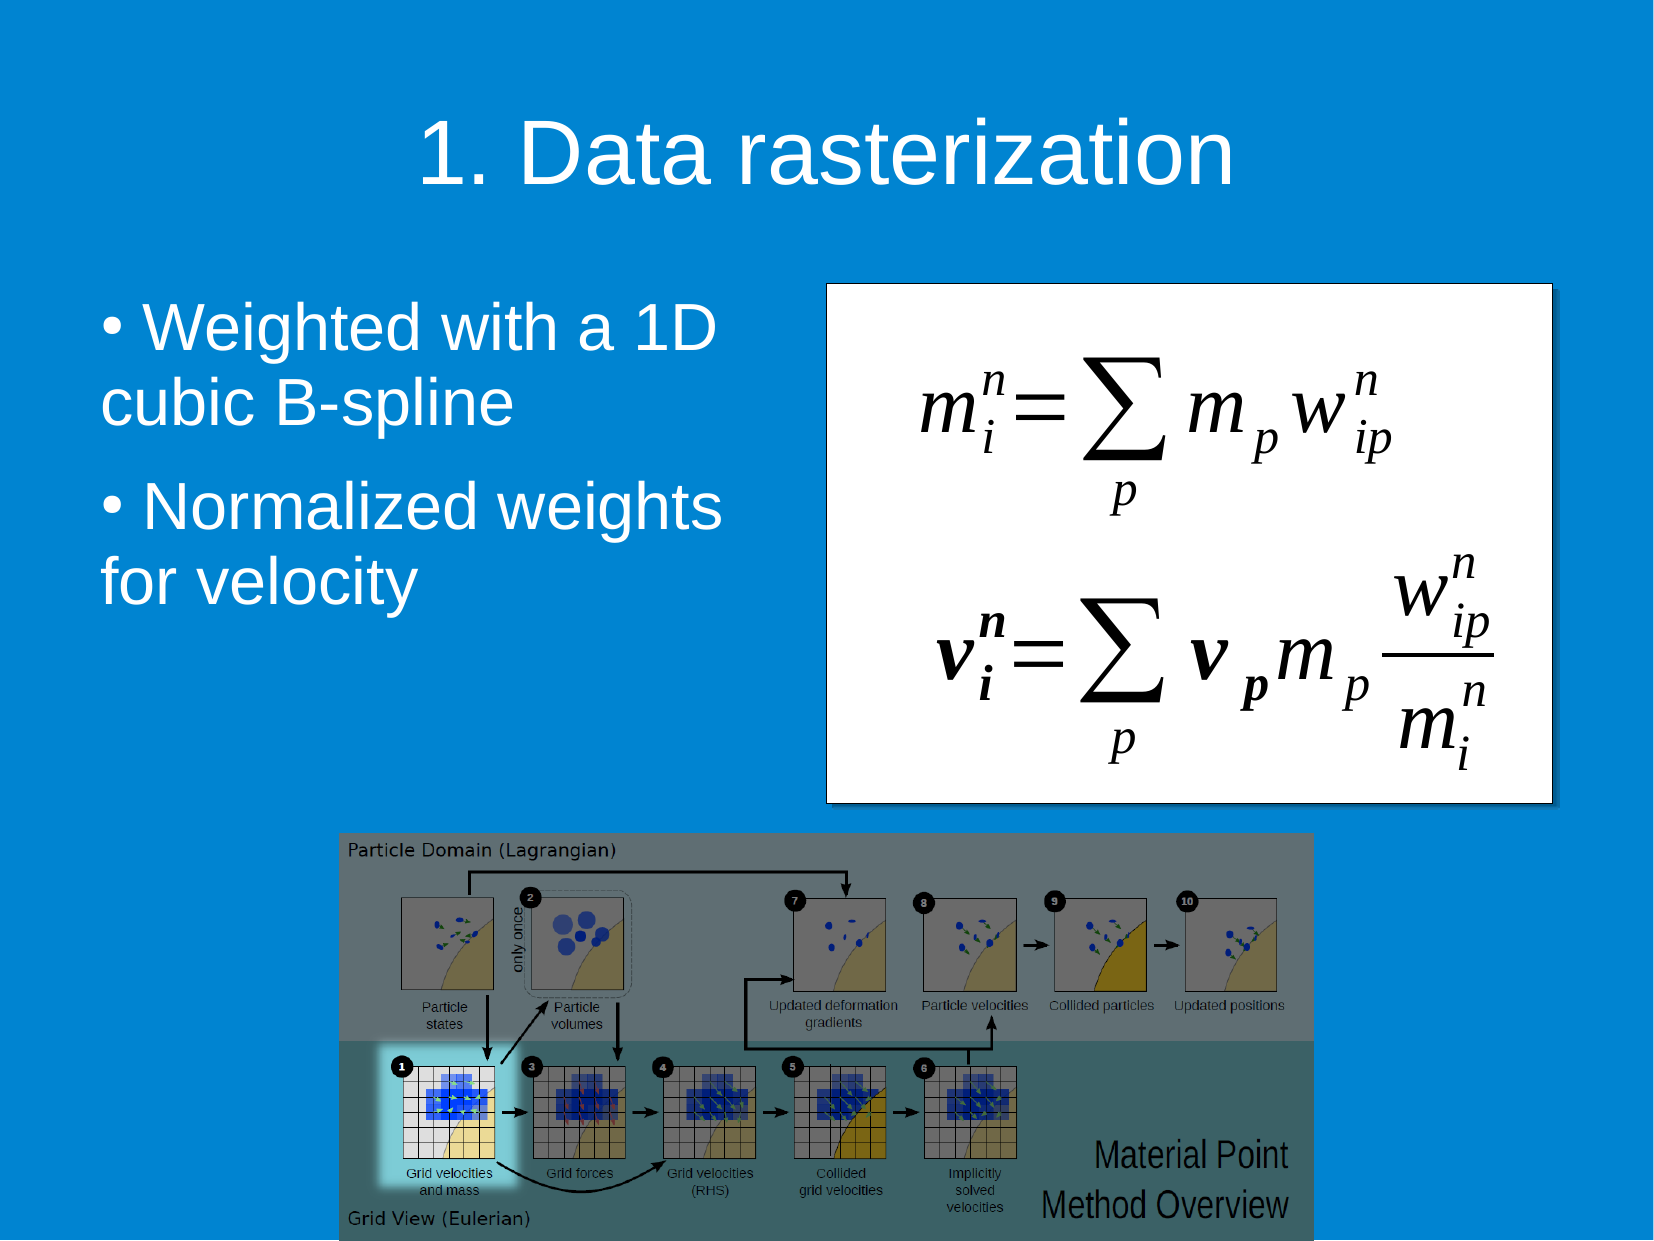

1. Data rasterization
# ds
 Weighted with a 1D cubic B-spline
 Normalized weights for velocity